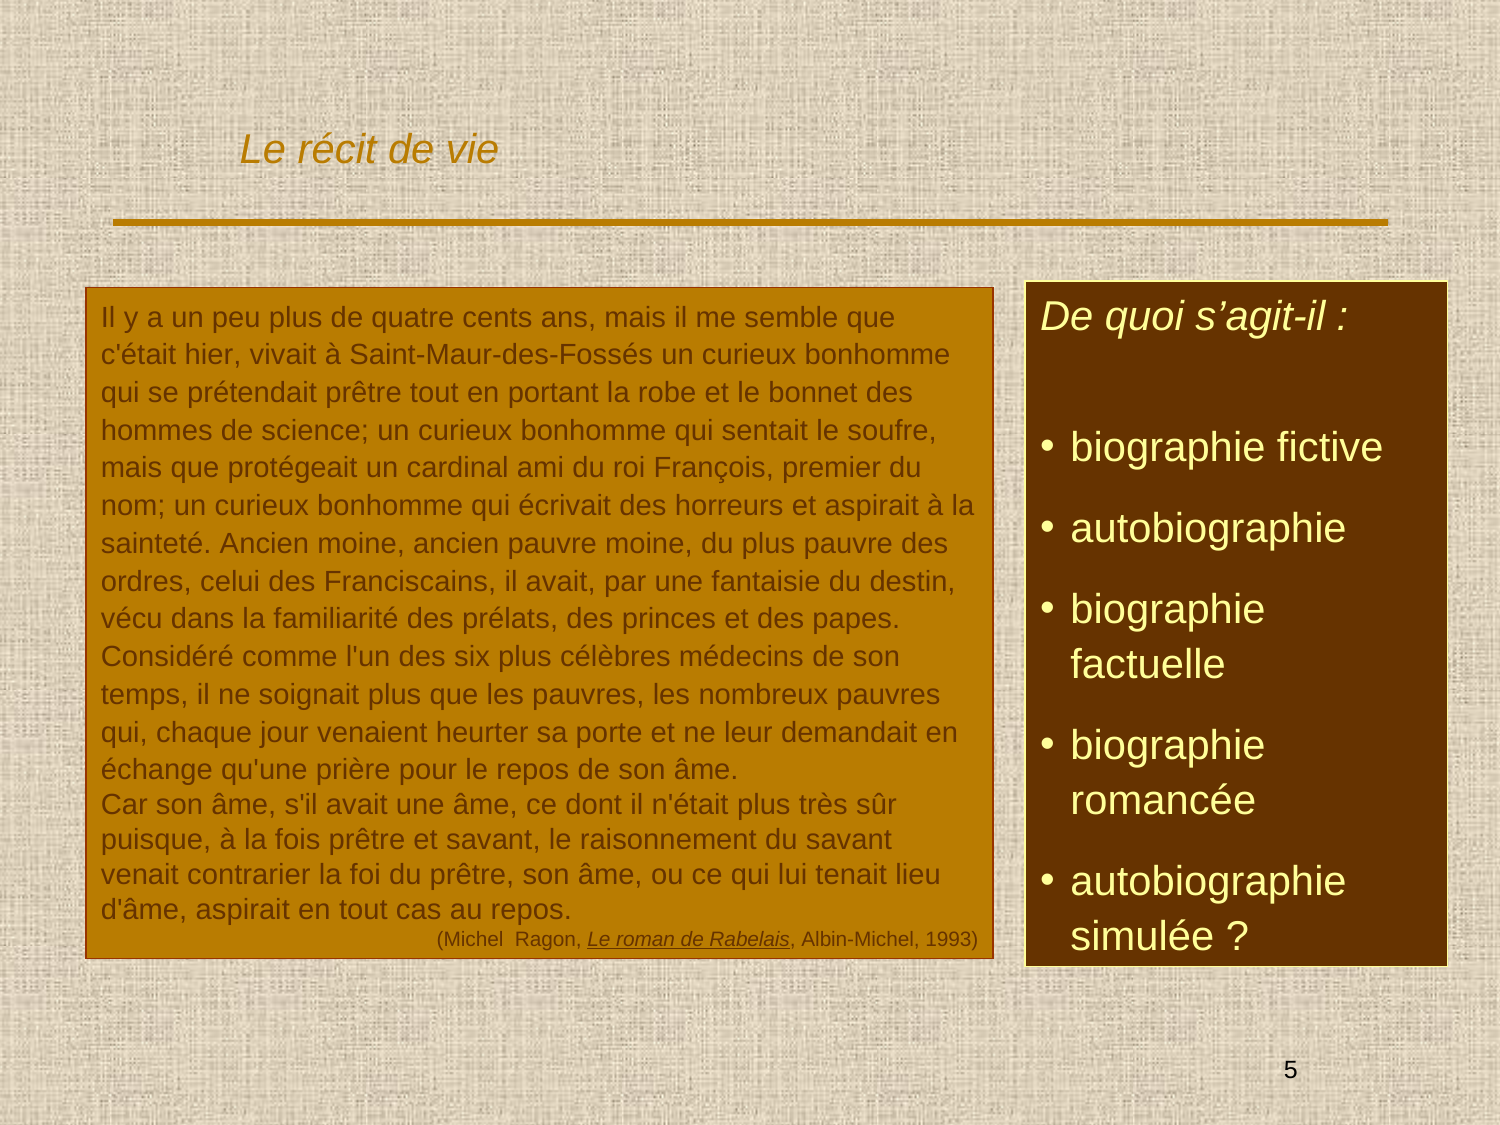

Le récit de vie
De quoi s’agit-il :
biographie fictive
autobiographie
biographie factuelle
biographie romancée
autobiographie simulée ?
Il y a un peu plus de quatre cents ans, mais il me semble que c'était hier, vivait à Saint-Maur-des-Fossés un curieux bonhomme qui se prétendait prêtre tout en portant la robe et le bonnet des hommes de science; un curieux bonhomme qui sentait le soufre, mais que protégeait un cardinal ami du roi François, premier du nom; un curieux bonhomme qui écrivait des horreurs et aspirait à la sainteté. Ancien moine, ancien pauvre moine, du plus pauvre des ordres, celui des Franciscains, il avait, par une fantaisie du destin, vécu dans la familiarité des prélats, des princes et des papes. Considéré comme l'un des six plus célèbres médecins de son temps, il ne soignait plus que les pauvres, les nombreux pauvres qui, chaque jour venaient heurter sa porte et ne leur demandait en échange qu'une prière pour le repos de son âme.
Car son âme, s'il avait une âme, ce dont il n'était plus très sûr puisque, à la fois prêtre et savant, le raisonnement du savant venait contrarier la foi du prêtre, son âme, ou ce qui lui tenait lieu d'âme, aspirait en tout cas au repos.
(Michel Ragon, Le roman de Rabelais, Albin-Michel, 1993)
5